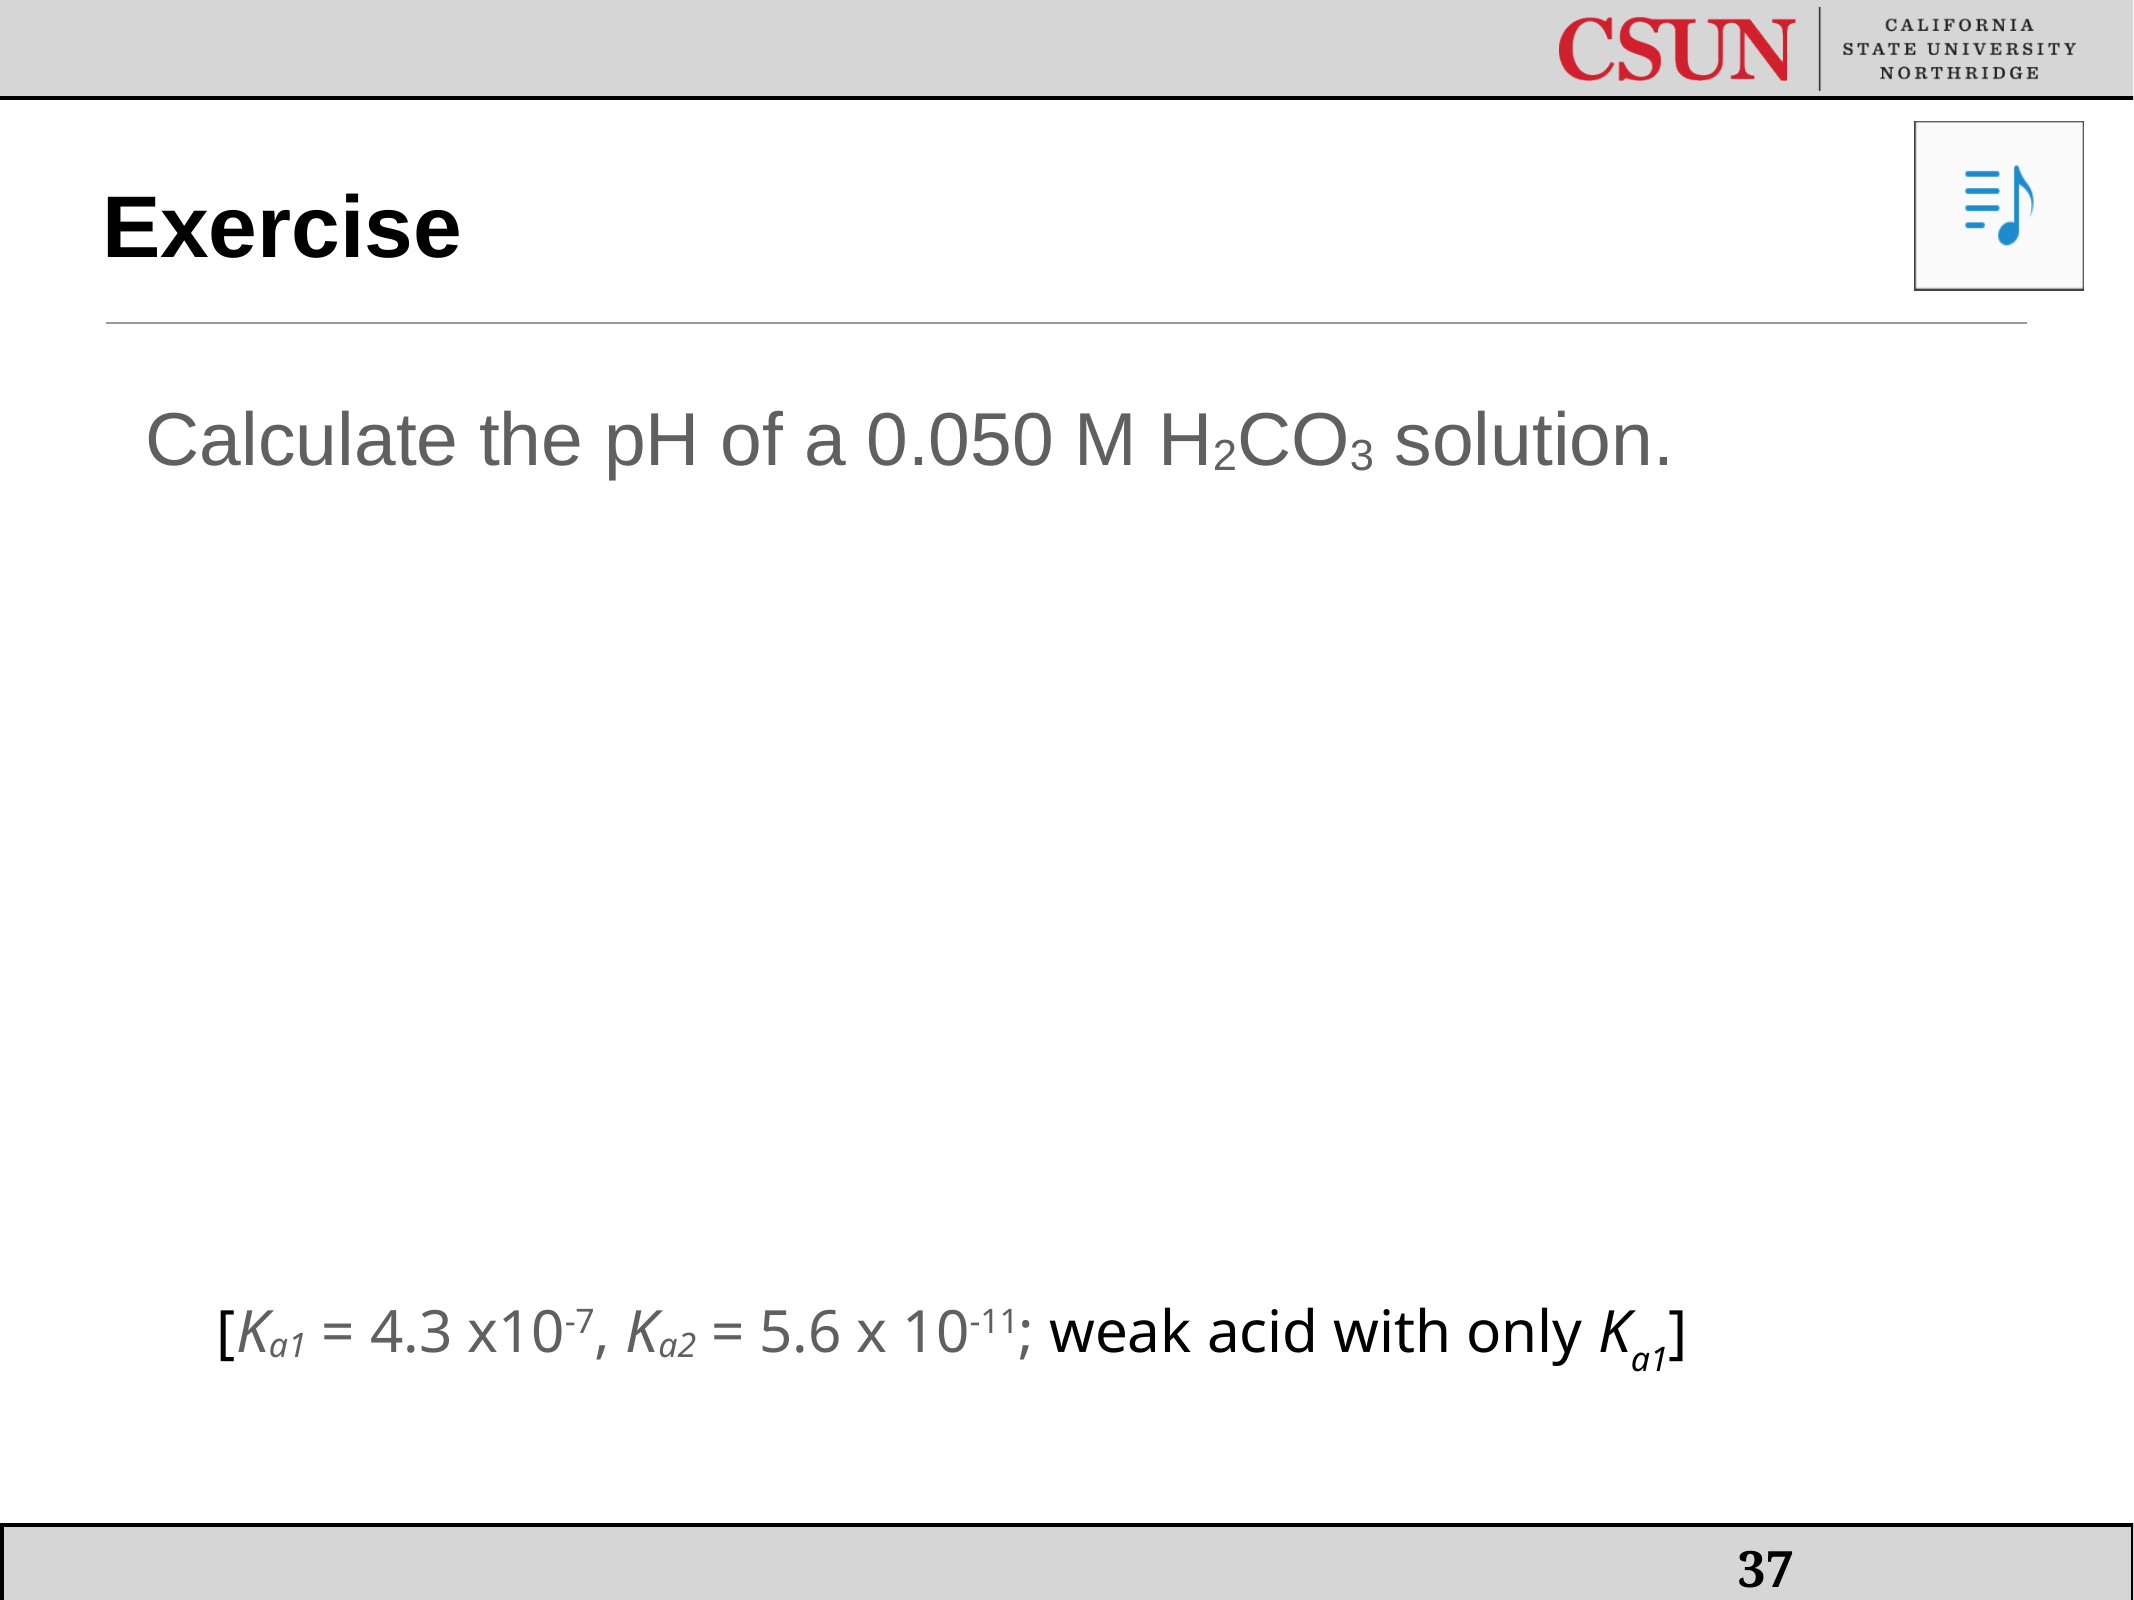

# Exercise
Calculate the pH of a 0.050 M H2CO3 solution.
[Ka1 = 4.3 x10-7, Ka2 = 5.6 x 10-11; weak acid with only Ka1]
37